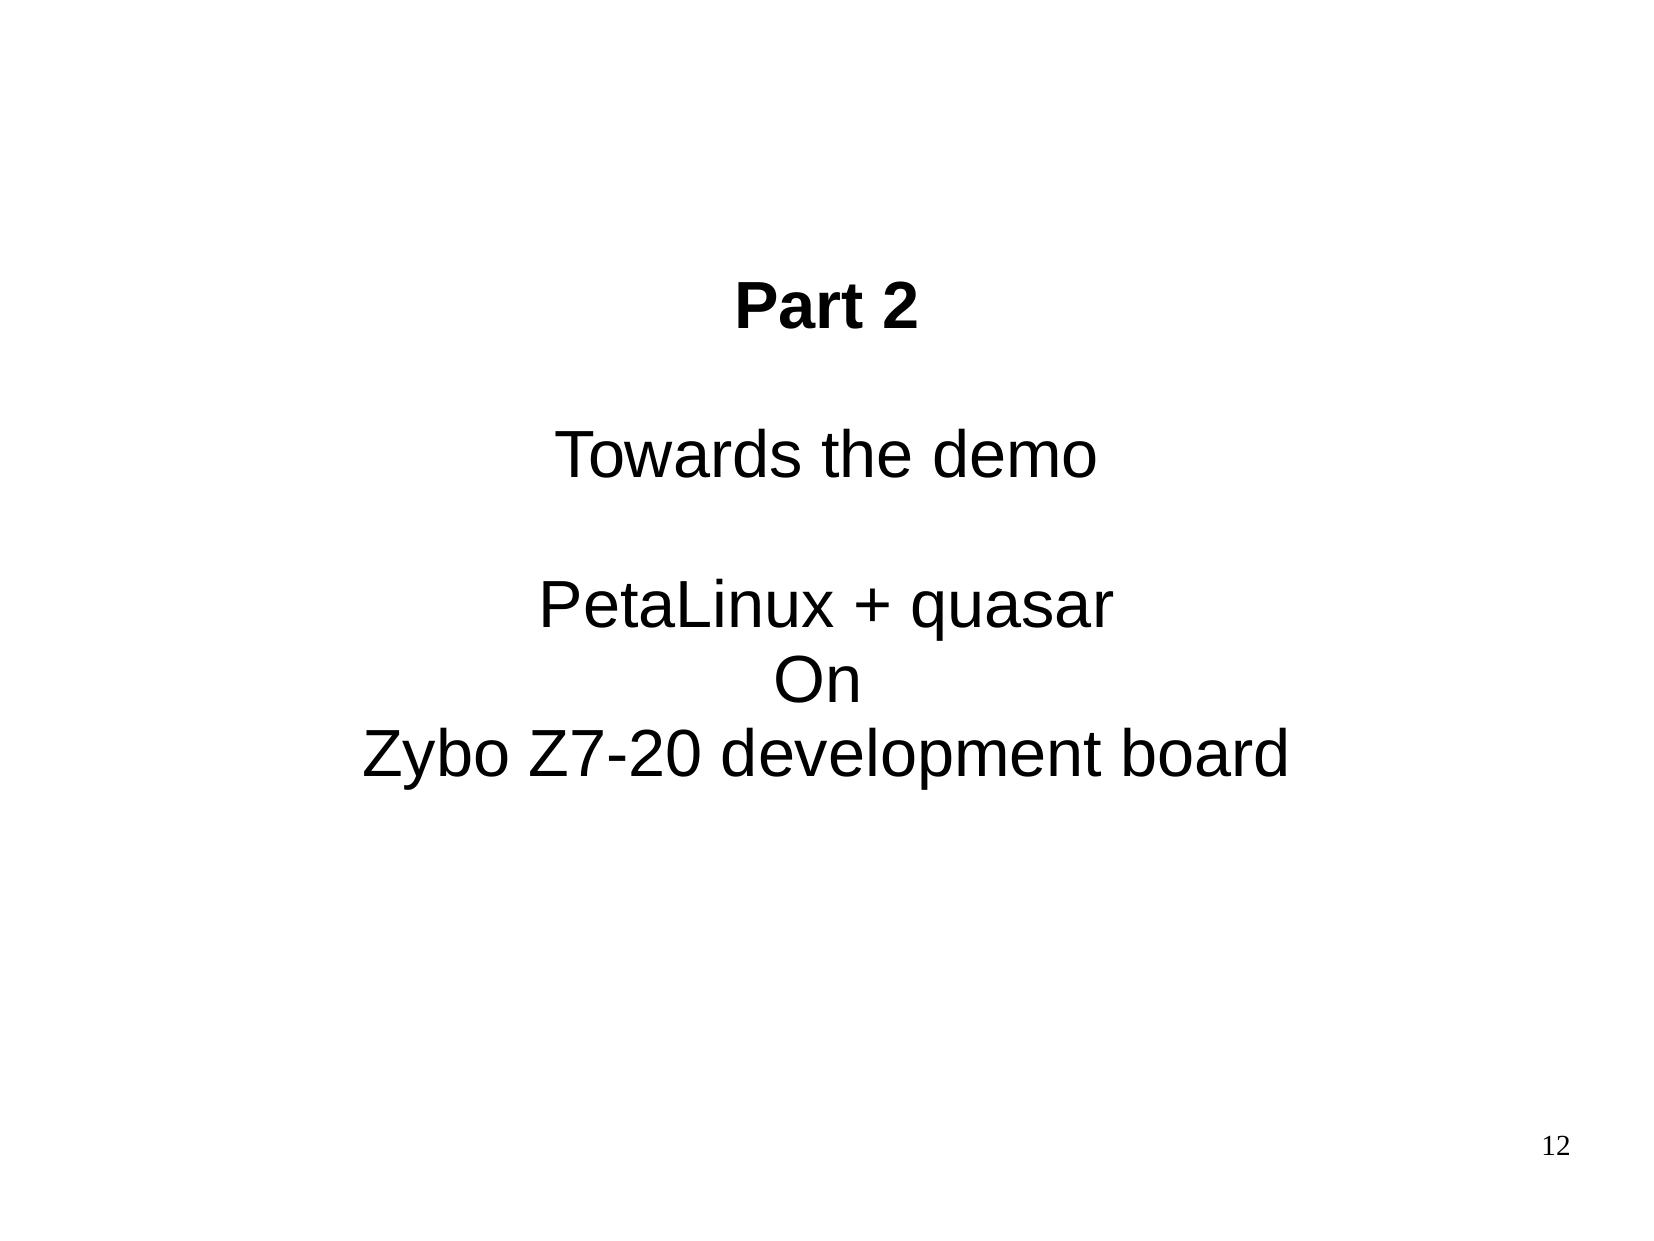

# Part 2
Towards the demo
PetaLinux + quasar
On
Zybo Z7-20 development board
12